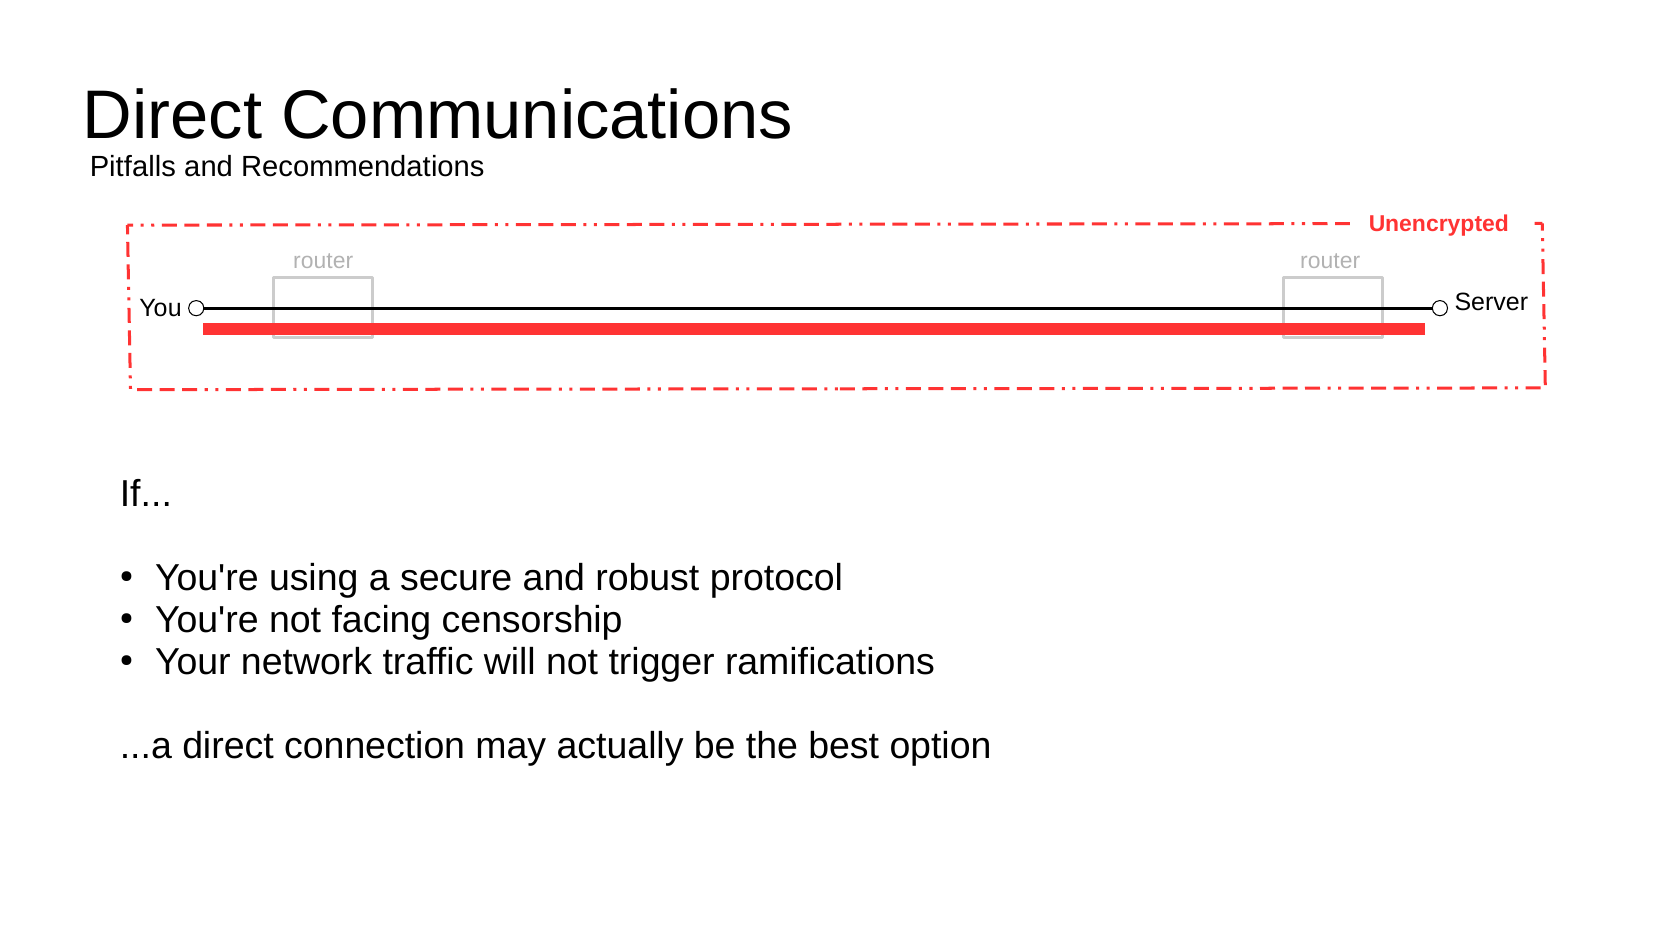

# Direct Communications
Pitfalls and Recommendations
Unencrypted
router
router
Server
You
If...
You're using a secure and robust protocol
You're not facing censorship
Your network traffic will not trigger ramifications
...a direct connection may actually be the best option